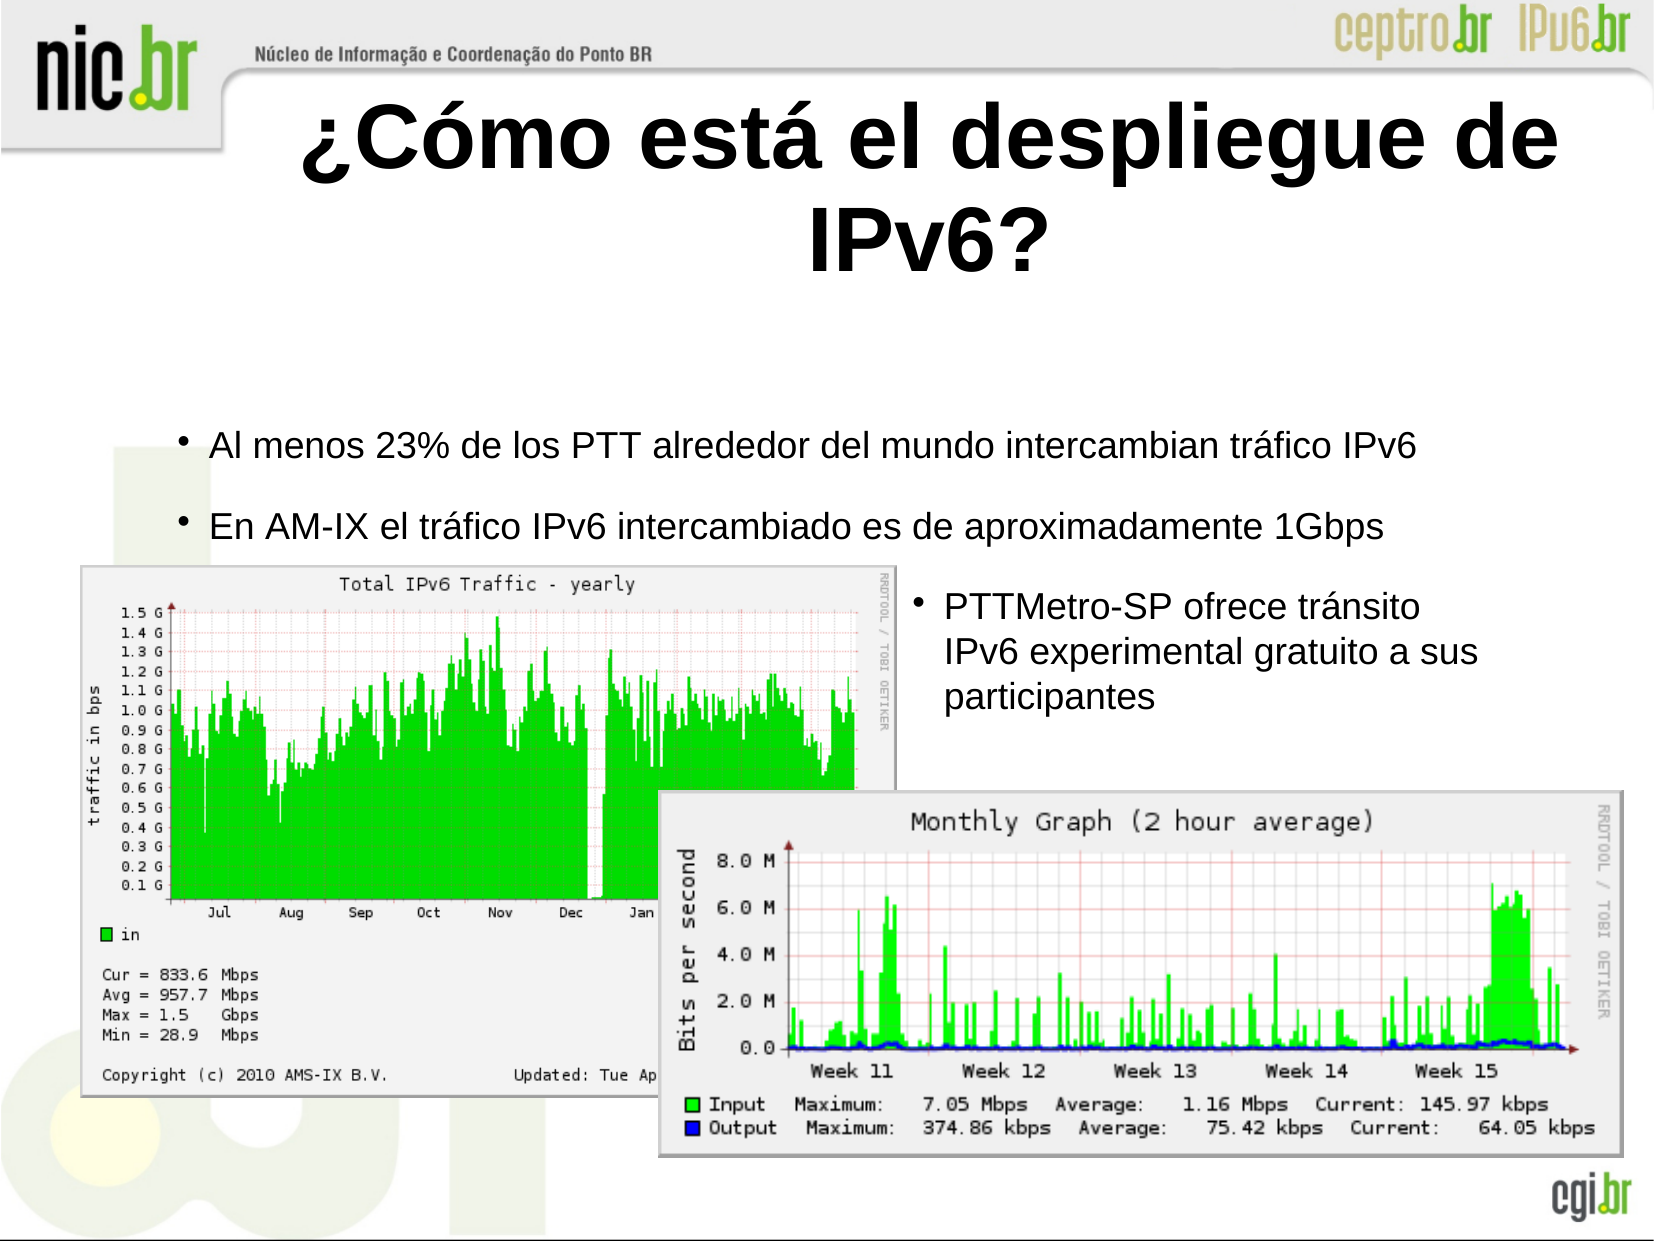

¿Cómo está el despliegue de IPv6?
Al menos 23% de los PTT alrededor del mundo intercambian tráfico IPv6
En AM-IX el tráfico IPv6 intercambiado es de aproximadamente 1Gbps
PTTMetro-SP ofrece tránsito IPv6 experimental gratuito a sus participantes